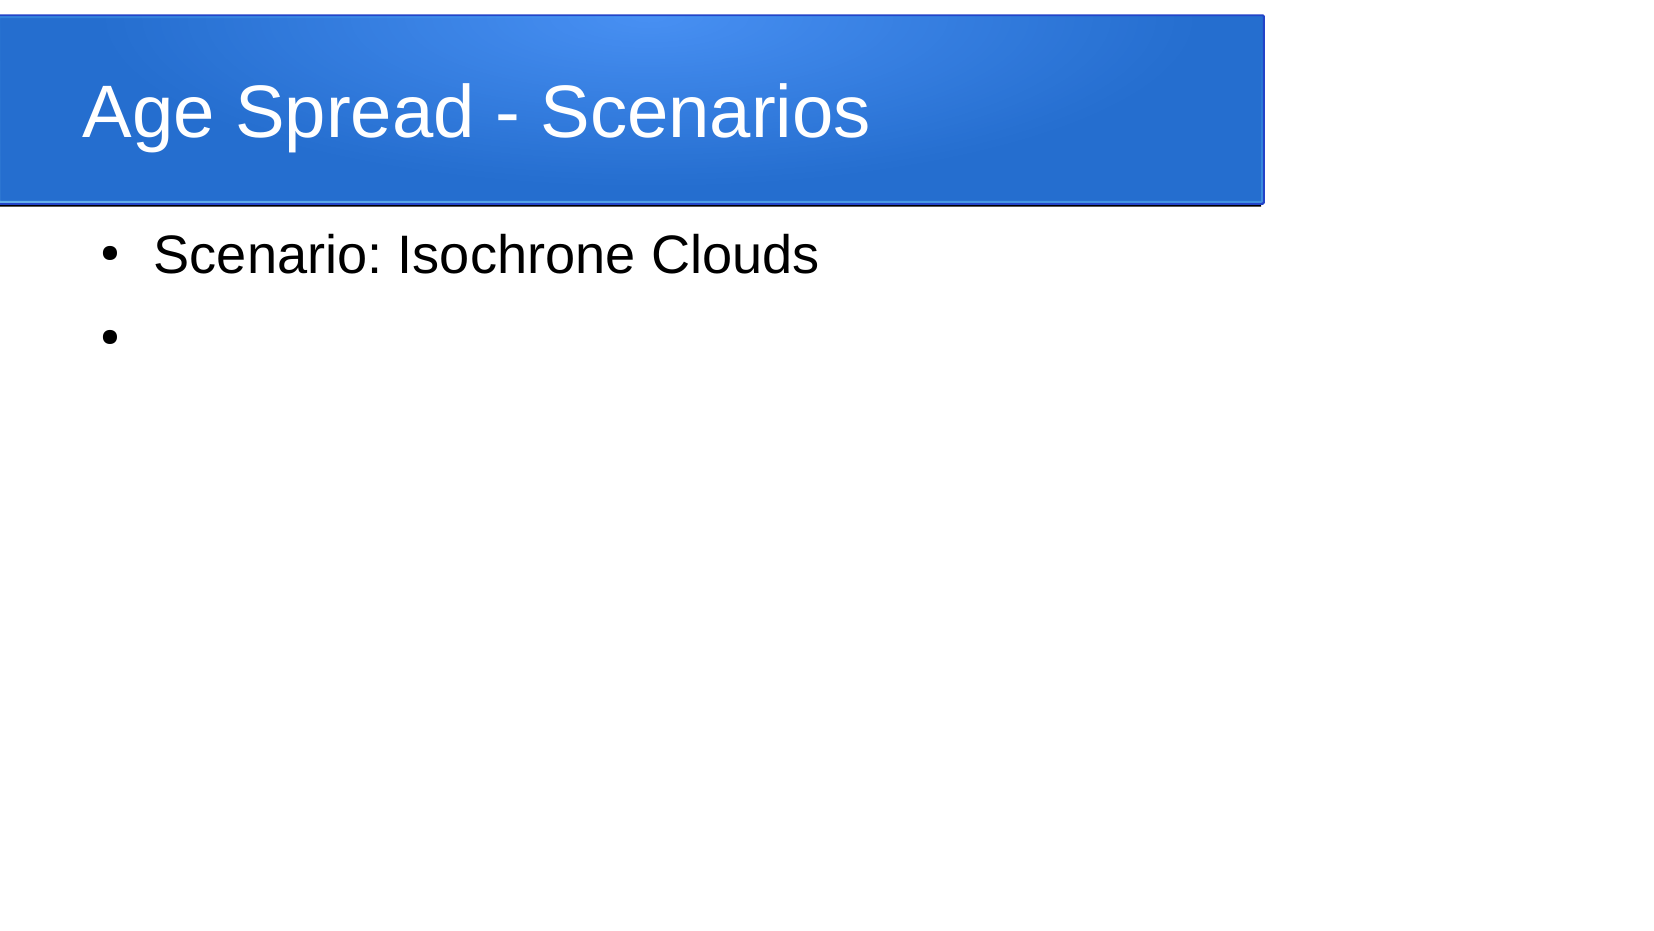

# Age Spread - Scenarios
Scenario: Isochrone Clouds